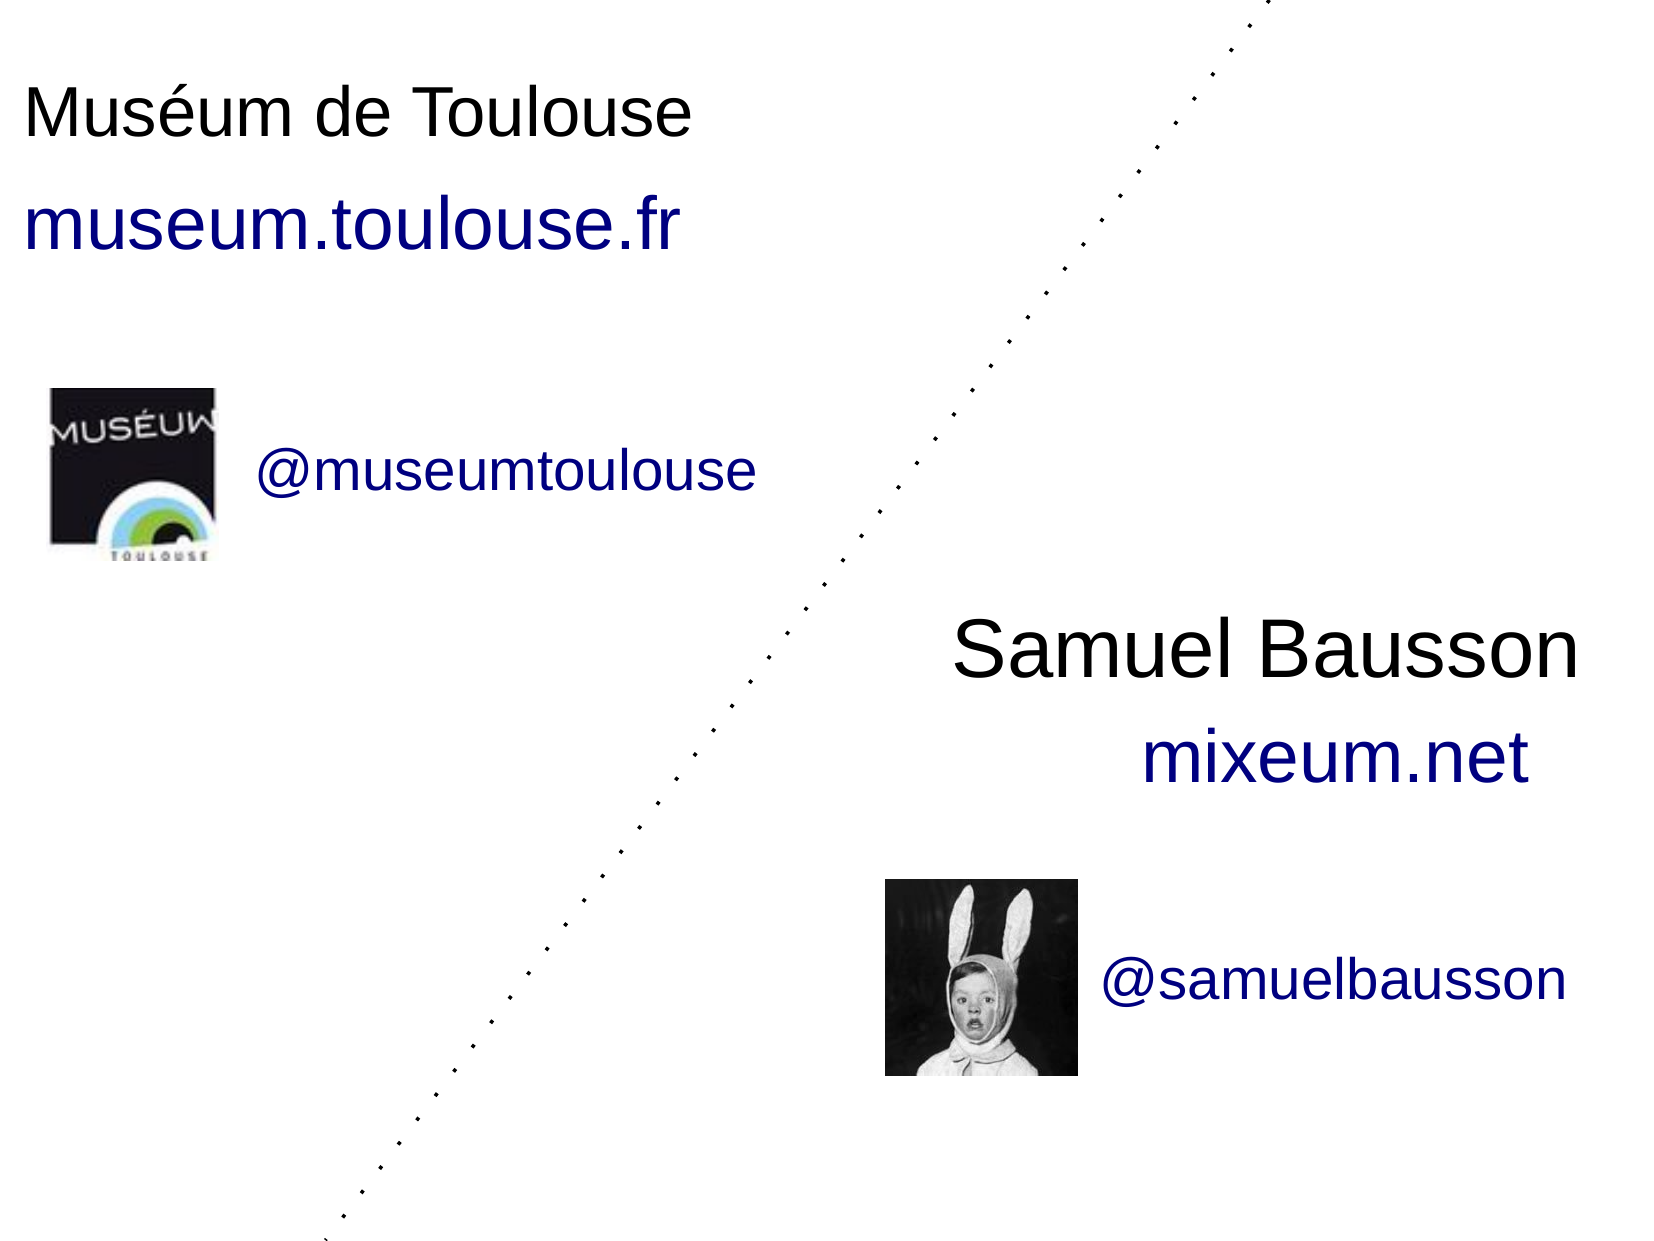

Muséum de Toulouse
museum.toulouse.fr
@museumtoulouse
# Samuel Bausson
mixeum.net
@samuelbausson